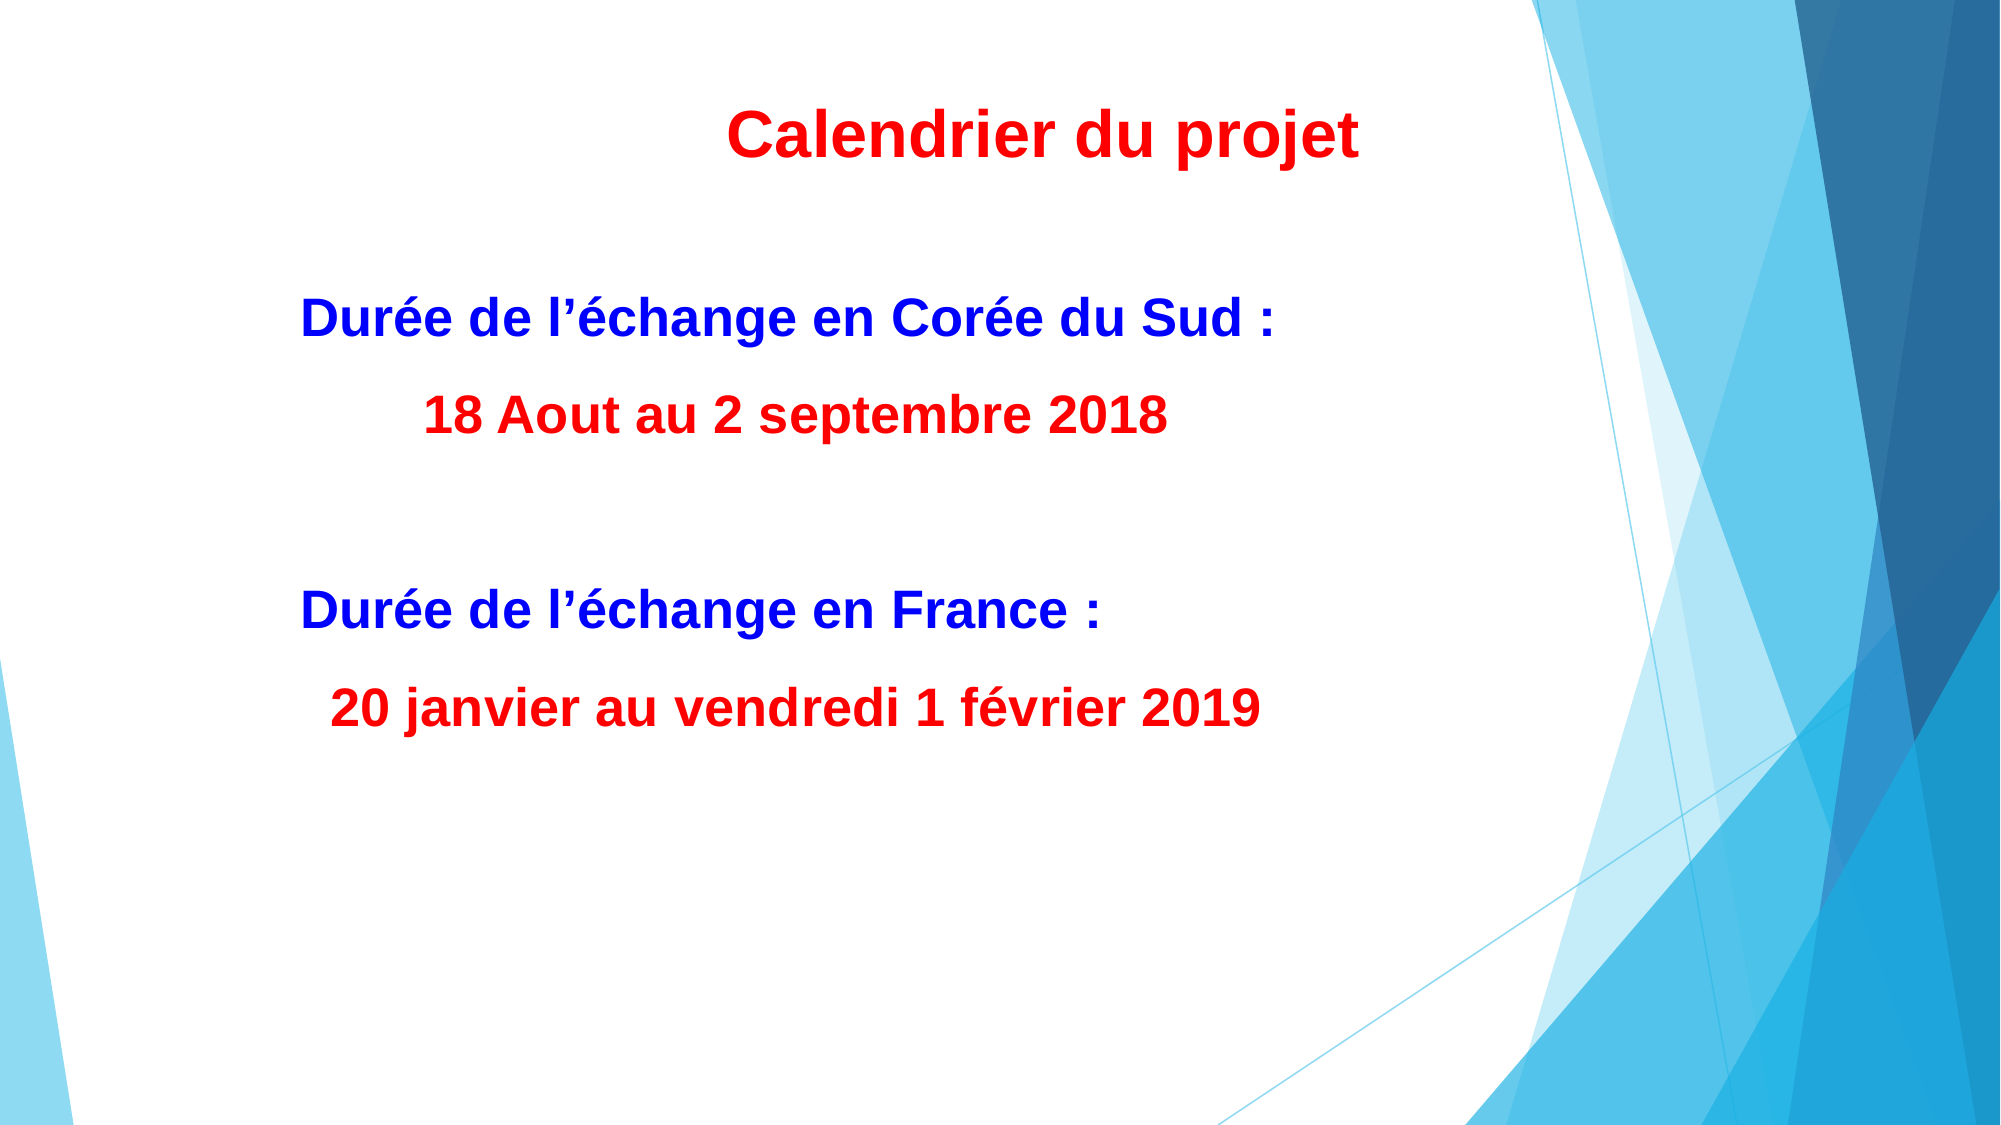

Calendrier du projet
Durée de l’échange en Corée du Sud :
18 Aout au 2 septembre 2018
Durée de l’échange en France :
20 janvier au vendredi 1 février 2019